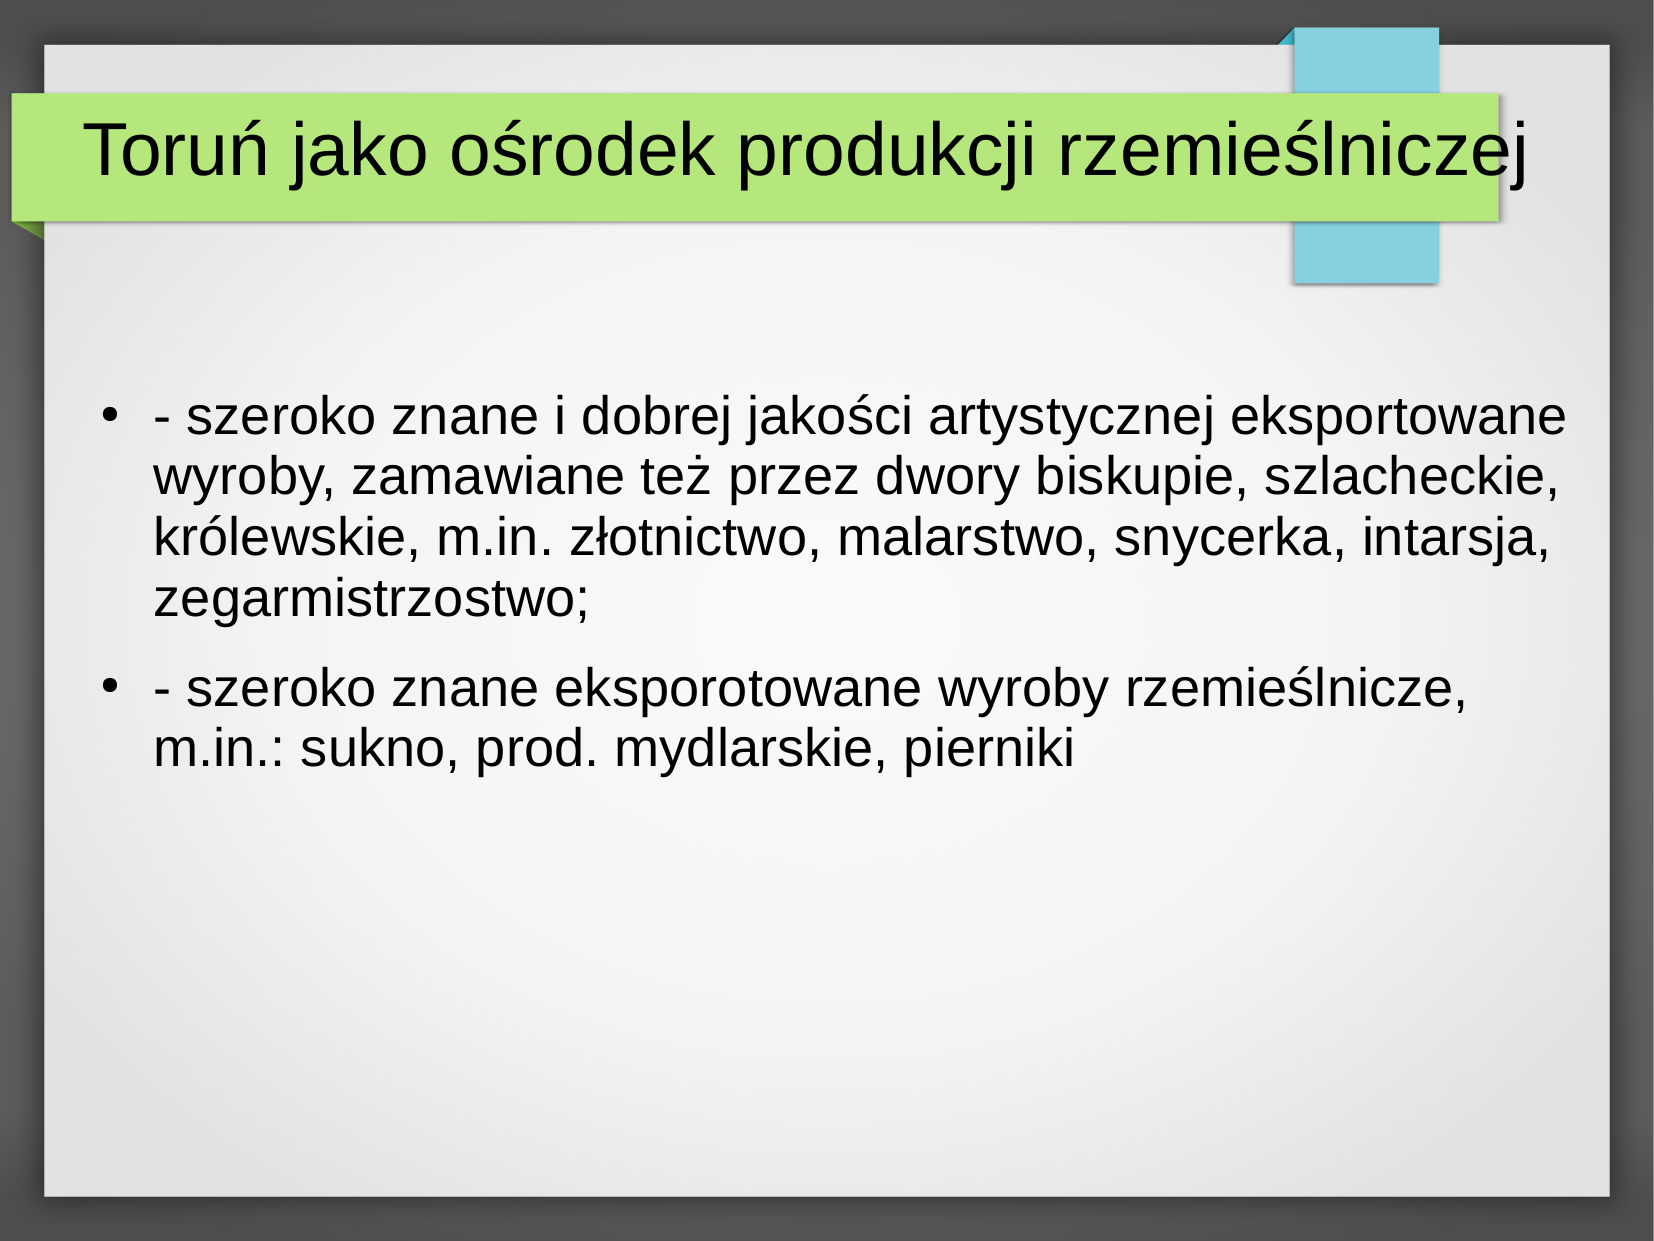

# Toruń jako ośrodek produkcji rzemieślniczej
- szeroko znane i dobrej jakości artystycznej eksportowane wyroby, zamawiane też przez dwory biskupie, szlacheckie, królewskie, m.in. złotnictwo, malarstwo, snycerka, intarsja, zegarmistrzostwo;
- szeroko znane eksporotowane wyroby rzemieślnicze, m.in.: sukno, prod. mydlarskie, pierniki